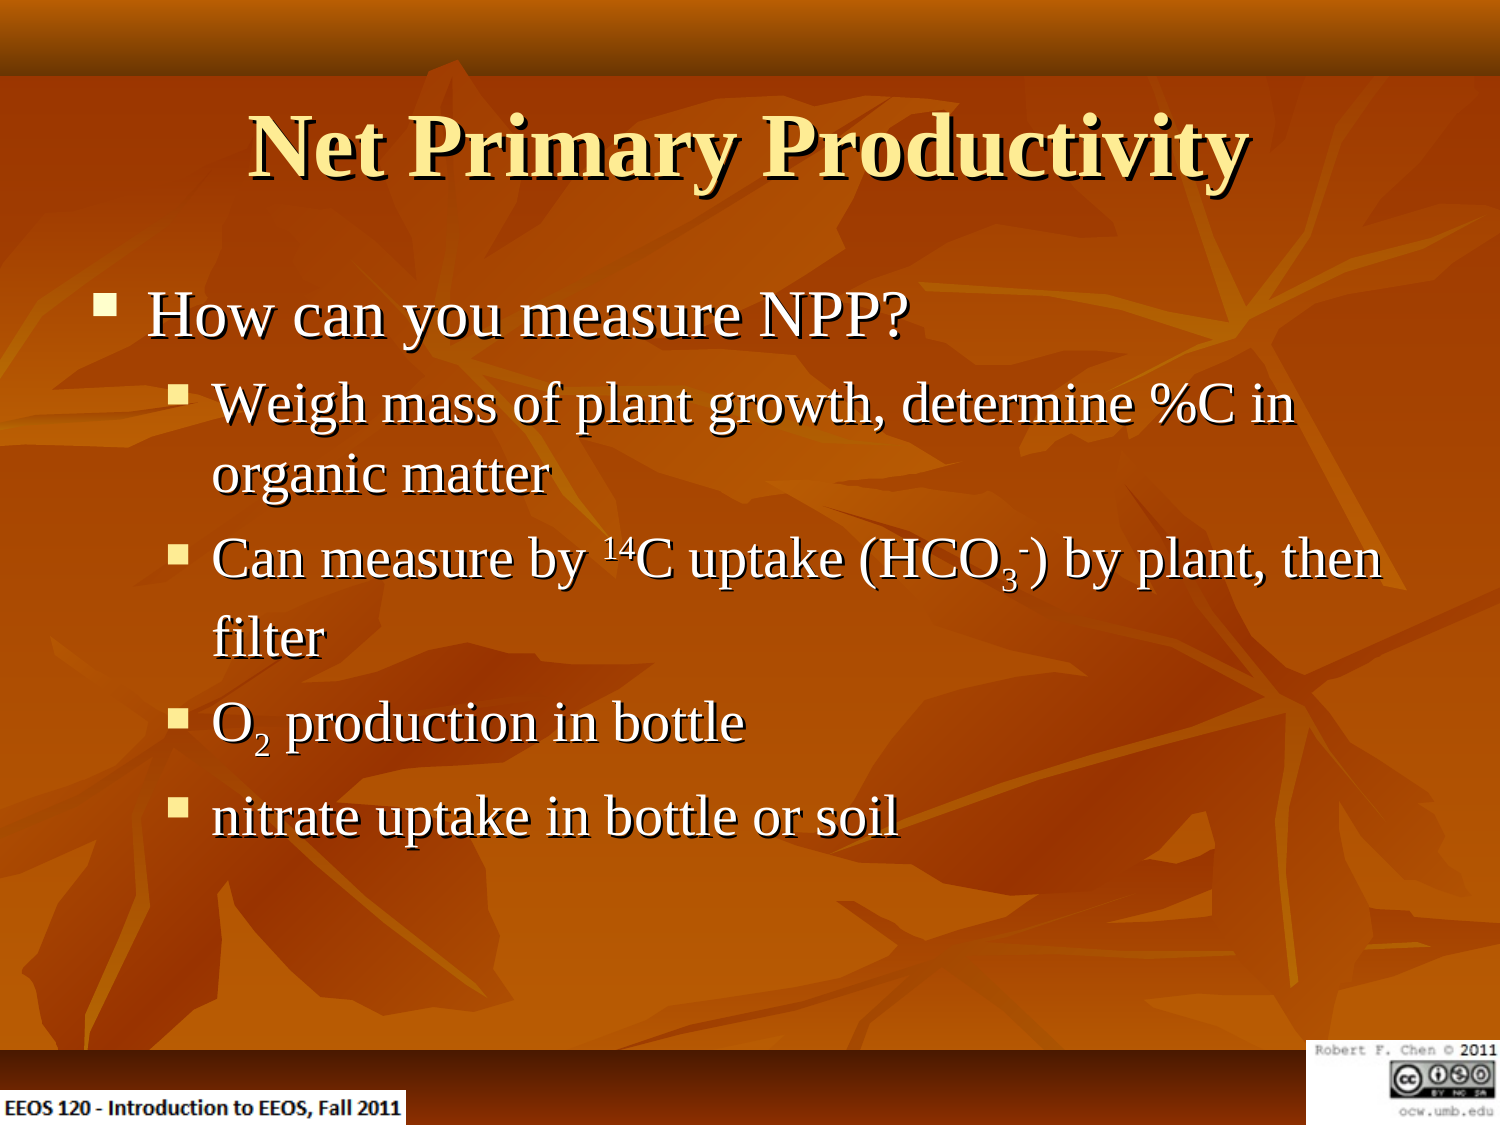

# Net Primary Productivity
How can you measure NPP?
Weigh mass of plant growth, determine %C in organic matter
Can measure by 14C uptake (HCO3-) by plant, then filter
O2 production in bottle
nitrate uptake in bottle or soil